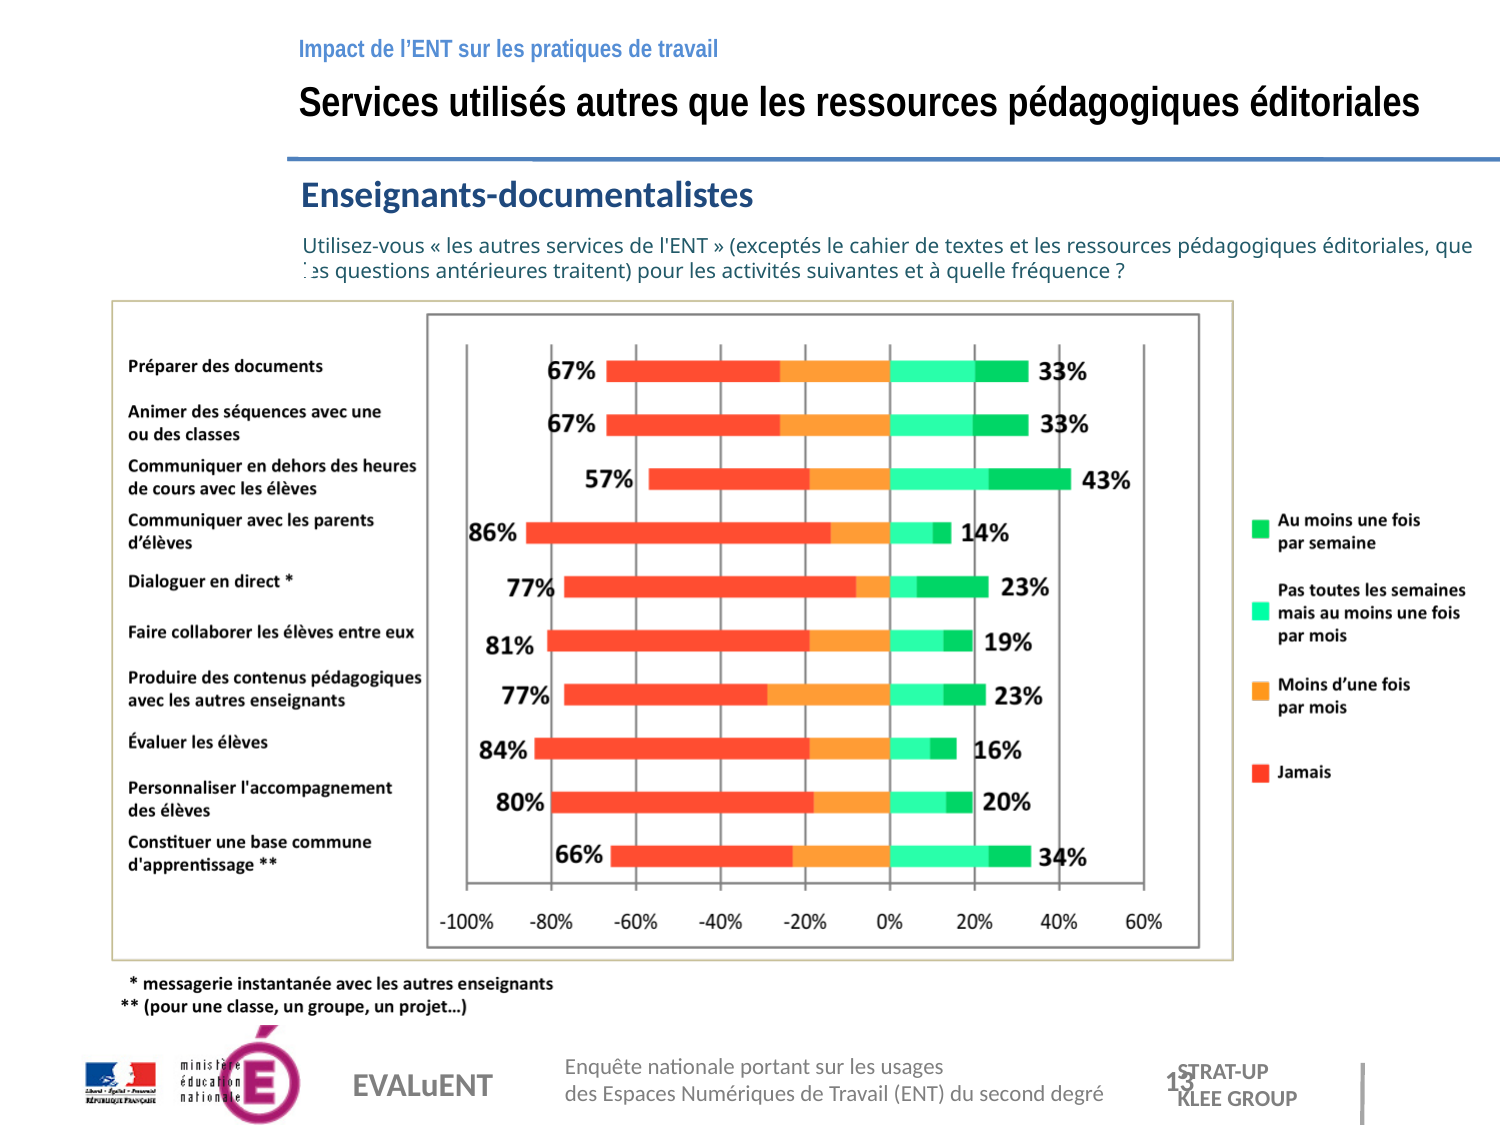

Impact de l’ENT sur les pratiques de travail
Services utilisés autres que les ressources pédagogiques éditoriales
Enseignants-documentalistes
Utilisez-vous « les autres services de l'ENT » (exceptés le cahier de textes et les ressources pédagogiques éditoriales, que les questions antérieures traitent) pour les activités suivantes et à quelle fréquence ?